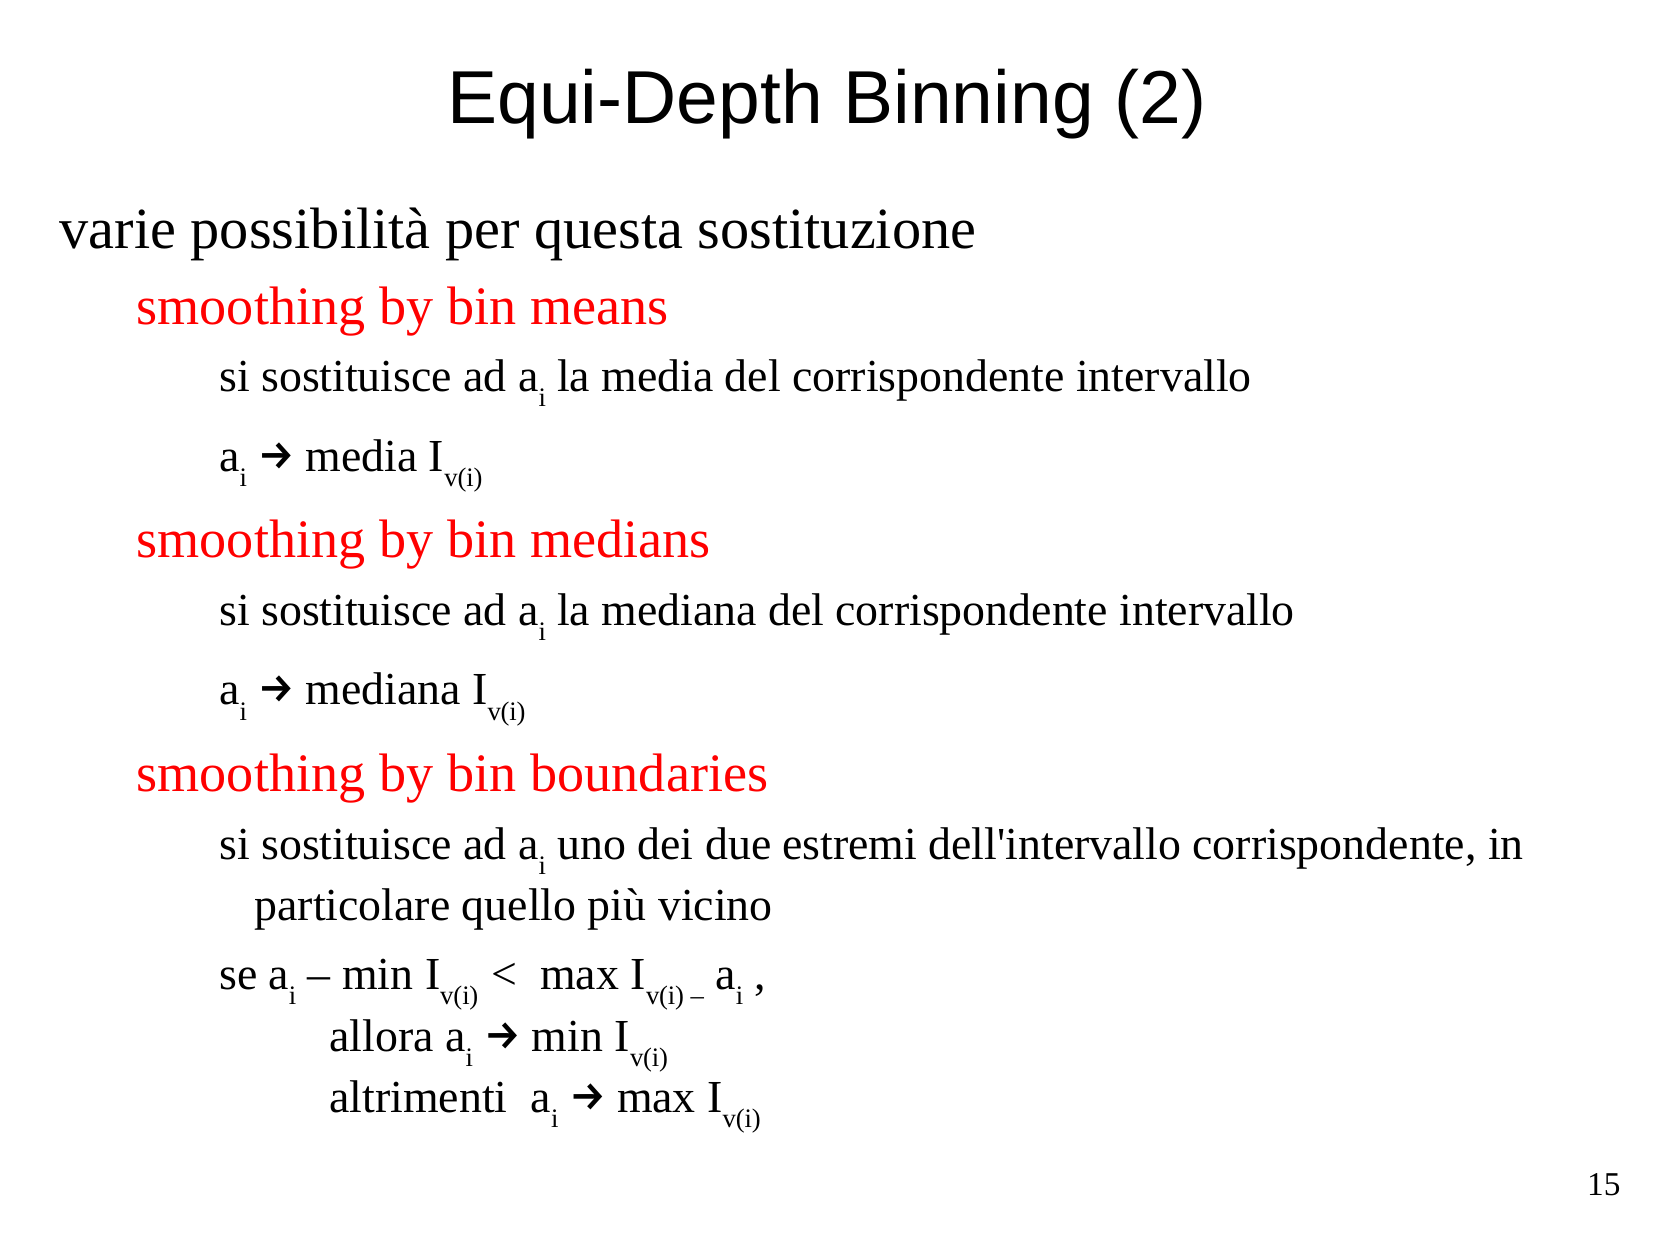

# Equi-Depth Binning (2)
varie possibilità per questa sostituzione
smoothing by bin means
si sostituisce ad ai la media del corrispondente intervallo
ai → media Iv(i)
smoothing by bin medians
si sostituisce ad ai la mediana del corrispondente intervallo
ai → mediana Iv(i)
smoothing by bin boundaries
si sostituisce ad ai uno dei due estremi dell'intervallo corrispondente, in particolare quello più vicino
se ai – min Iv(i) < max Iv(i) – ai ,
	allora ai → min Iv(i)
	altrimenti ai → max Iv(i)